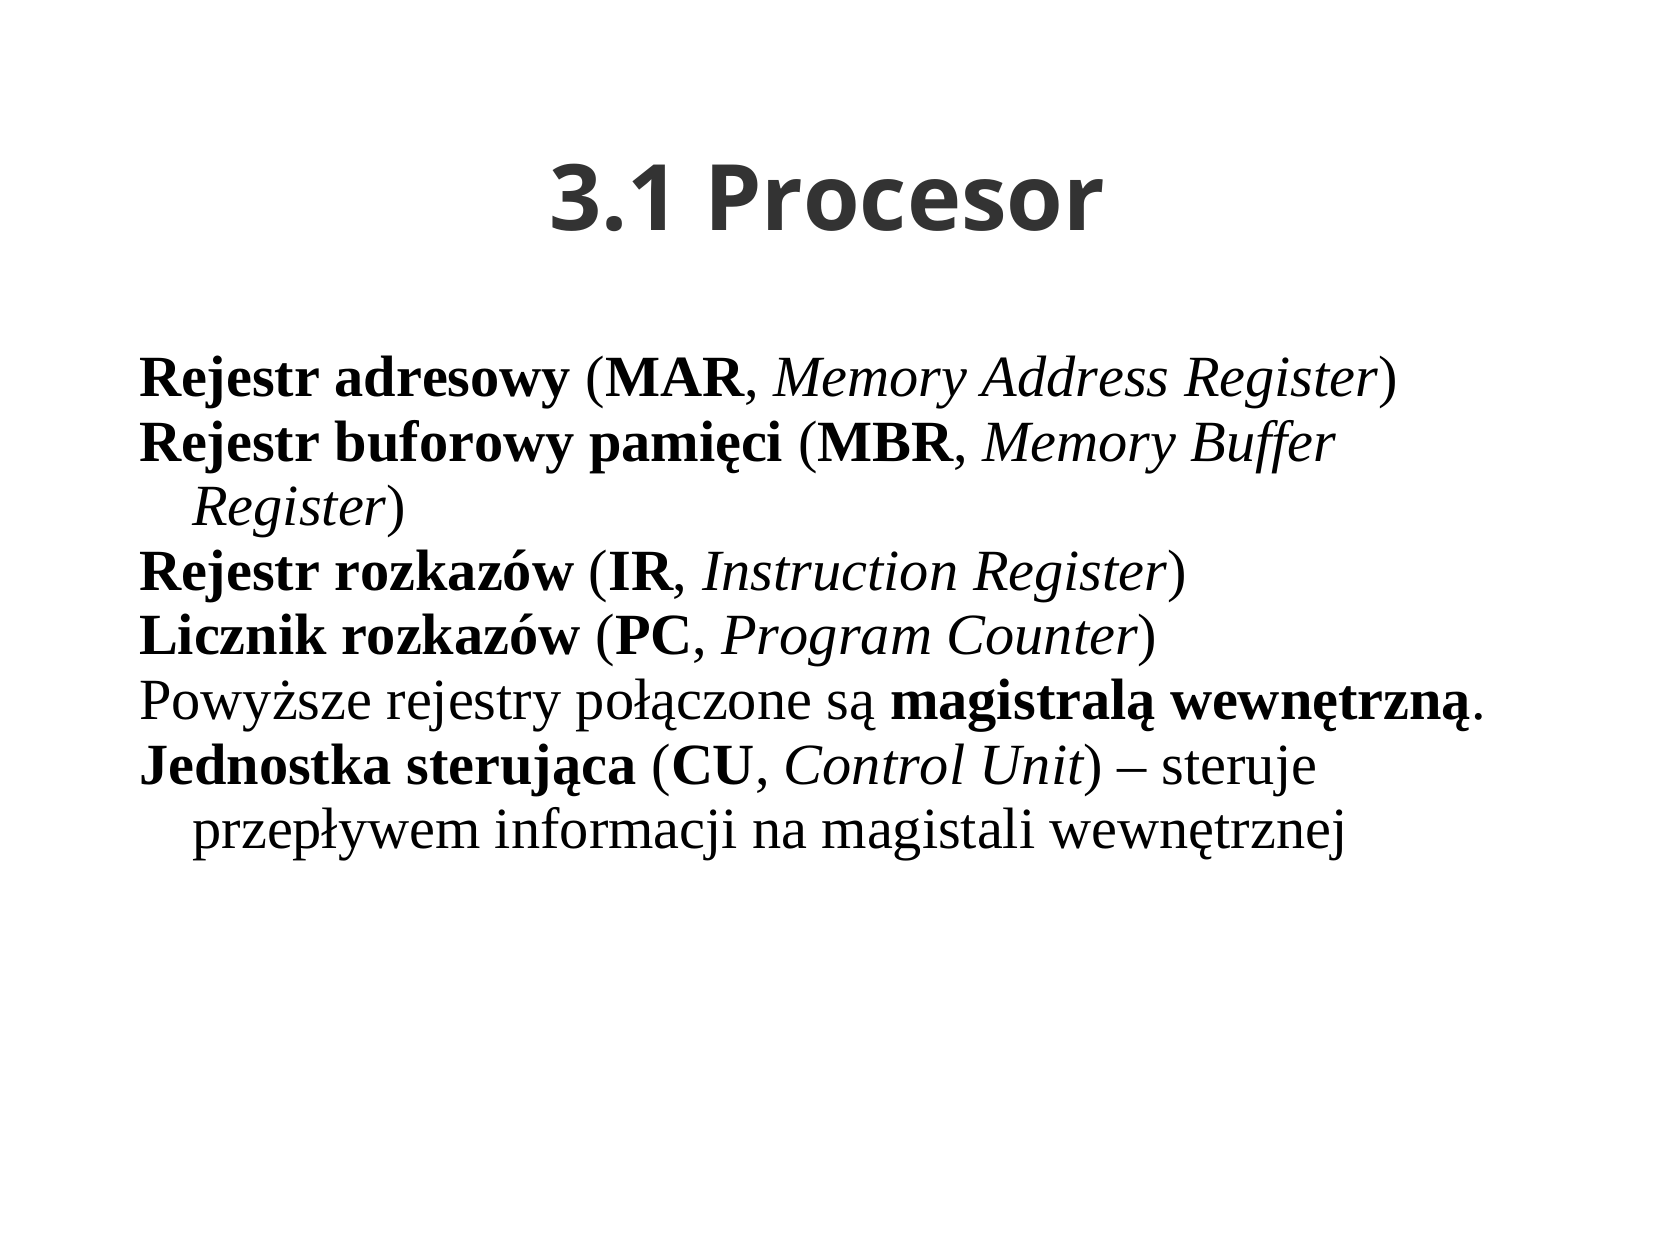

# 3.1 Procesor
Rejestr adresowy (MAR, Memory Address Register)
Rejestr buforowy pamięci (MBR, Memory Buffer Register)
Rejestr rozkazów (IR, Instruction Register)
Licznik rozkazów (PC, Program Counter)
Powyższe rejestry połączone są magistralą wewnętrzną.
Jednostka sterująca (CU, Control Unit) – steruje przepływem informacji na magistali wewnętrznej